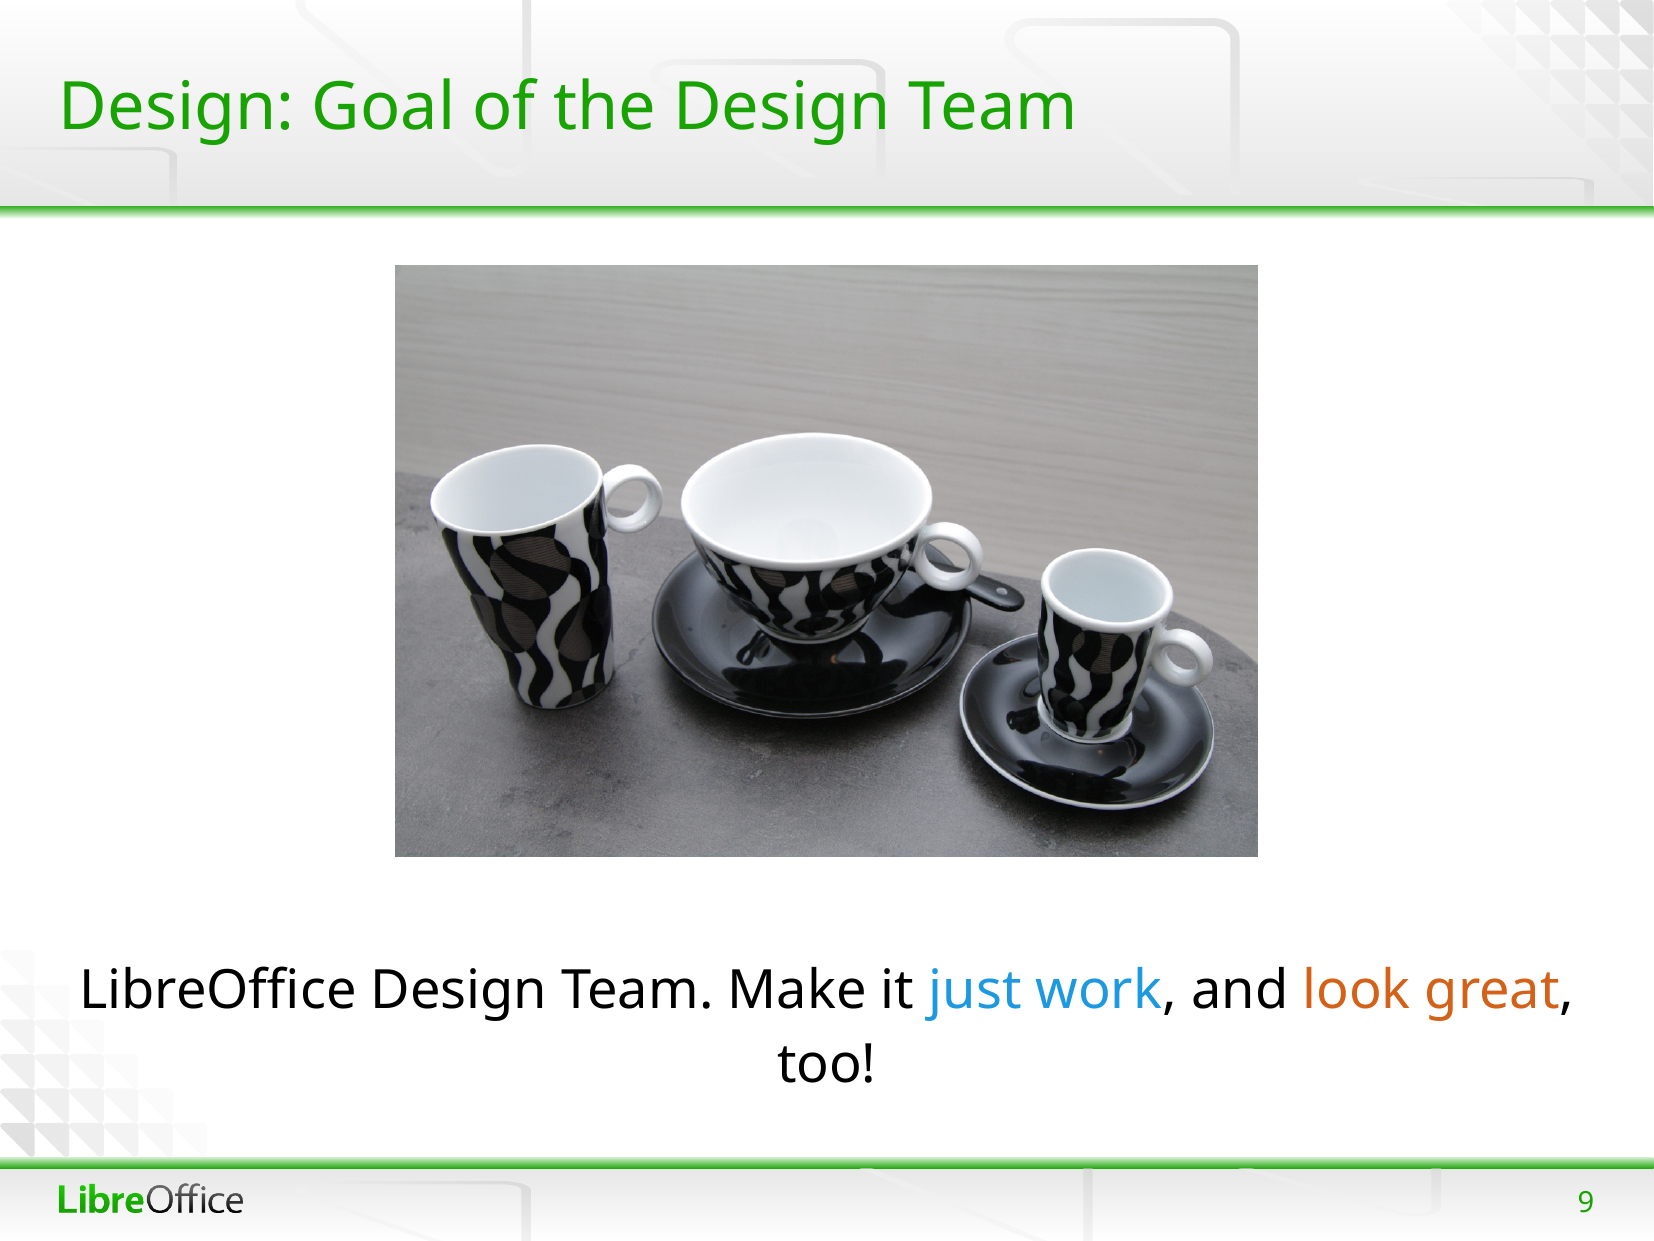

# Design: Goal of the Design Team
LibreOffice Design Team. Make it just work, and look great, too!
9